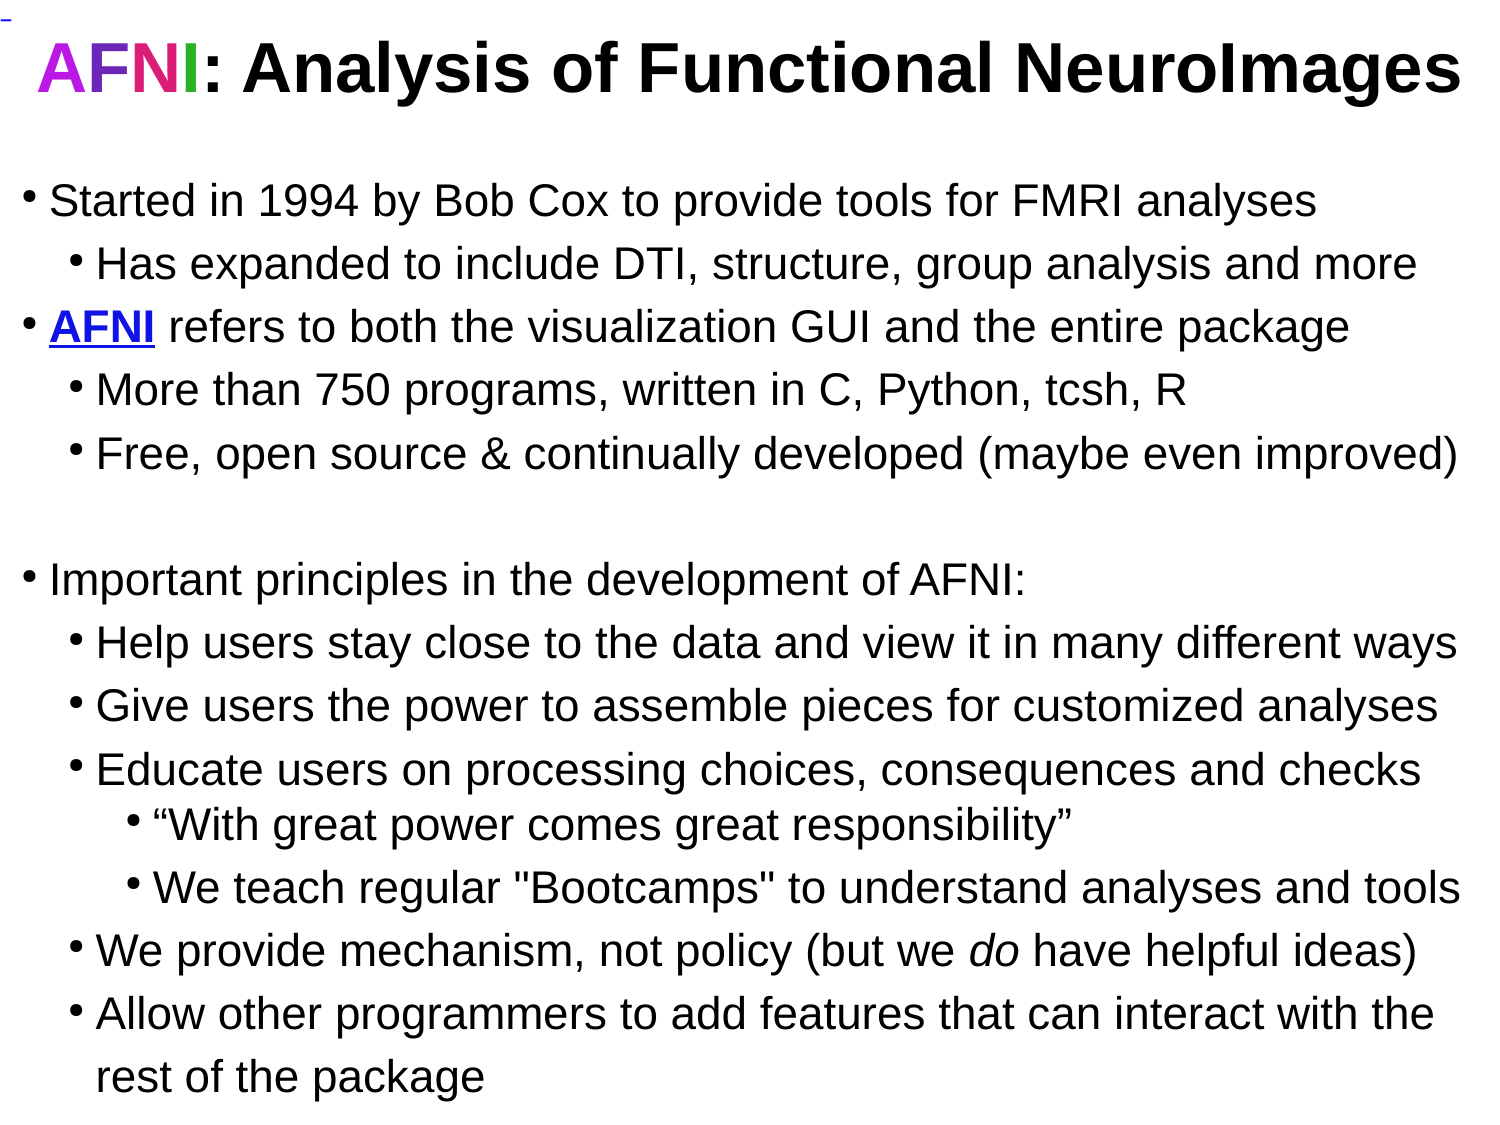

AFNI: Analysis of Functional NeuroImages
Started in 1994 by Bob Cox to provide tools for FMRI analyses
Has expanded to include DTI, structure, group analysis and more
AFNI refers to both the visualization GUI and the entire package
More than 750 programs, written in C, Python, tcsh, R
Free, open source & continually developed (maybe even improved)
Important principles in the development of AFNI:
Help users stay close to the data and view it in many different ways
Give users the power to assemble pieces for customized analyses
Educate users on processing choices, consequences and checks
“With great power comes great responsibility”
We teach regular "Bootcamps" to understand analyses and tools
We provide mechanism, not policy (but we do have helpful ideas)
Allow other programmers to add features that can interact with the rest of the package